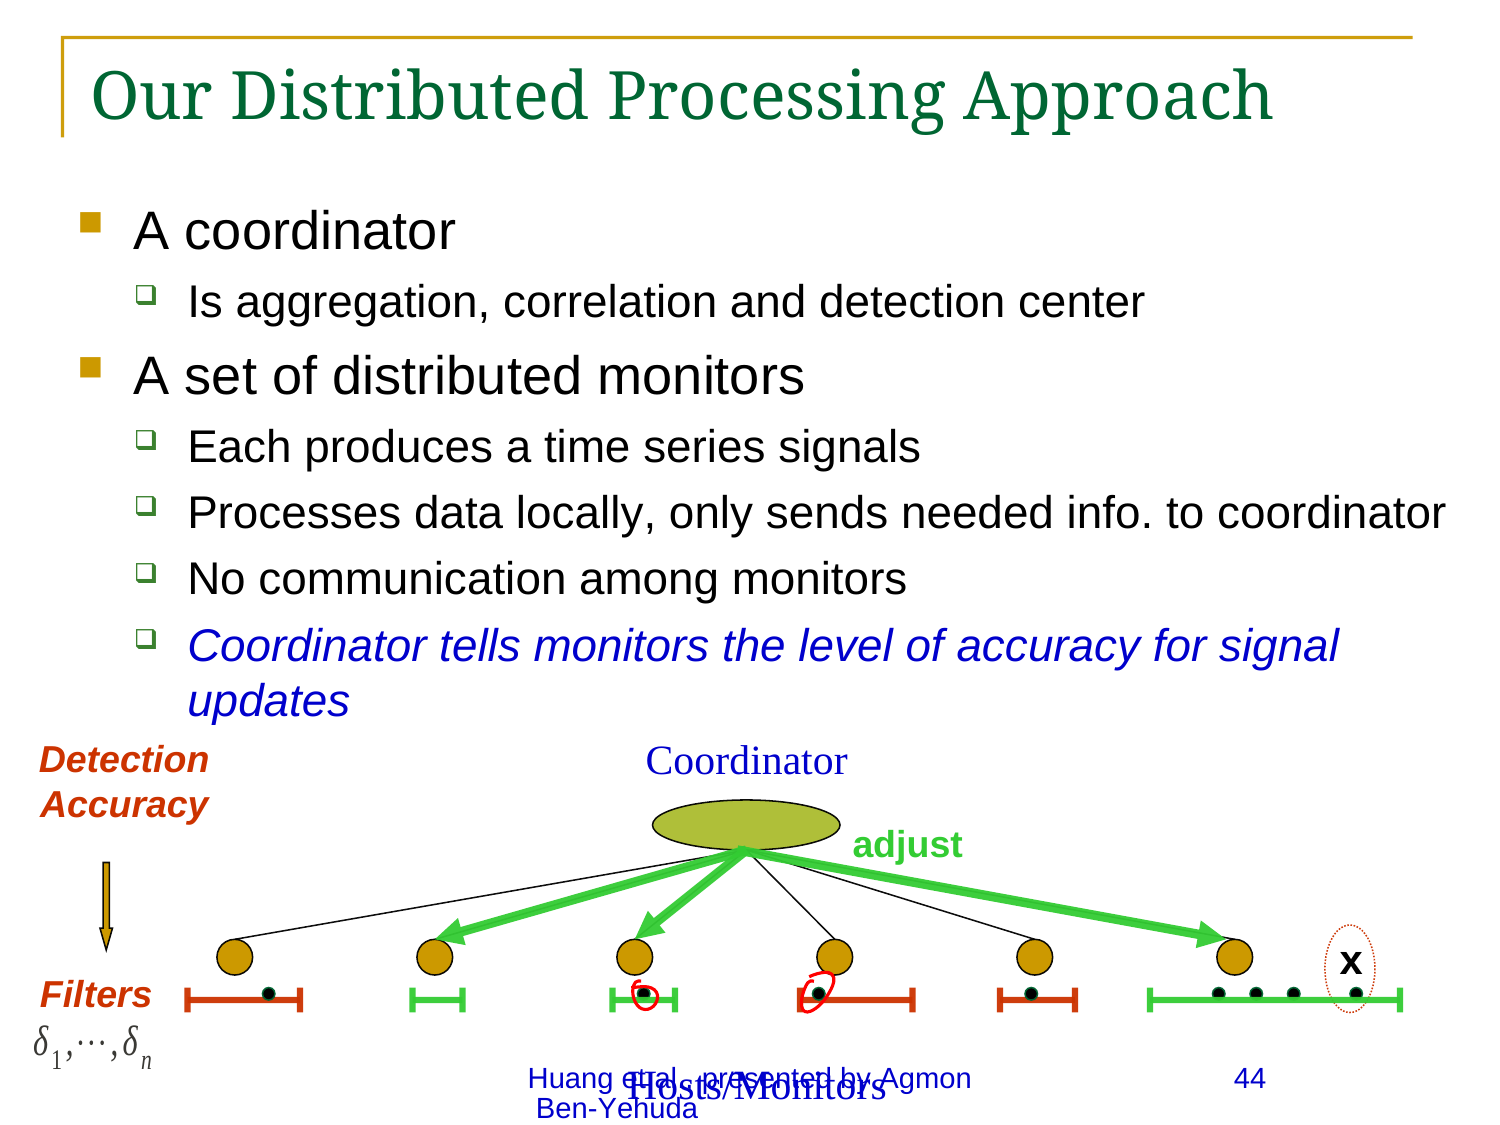

# Our Distributed Processing Approach
A coordinator
Is aggregation, correlation and detection center
A set of distributed monitors
Each produces a time series signals
Processes data locally, only sends needed info. to coordinator
No communication among monitors
Coordinator tells monitors the level of accuracy for signal updates
adjust
x
Filters
Coordinator
Detection
Accuracy
“push”
x
Filters
Huang et al., presented by Agmon Ben-Yehuda
44
Hosts/Monitors